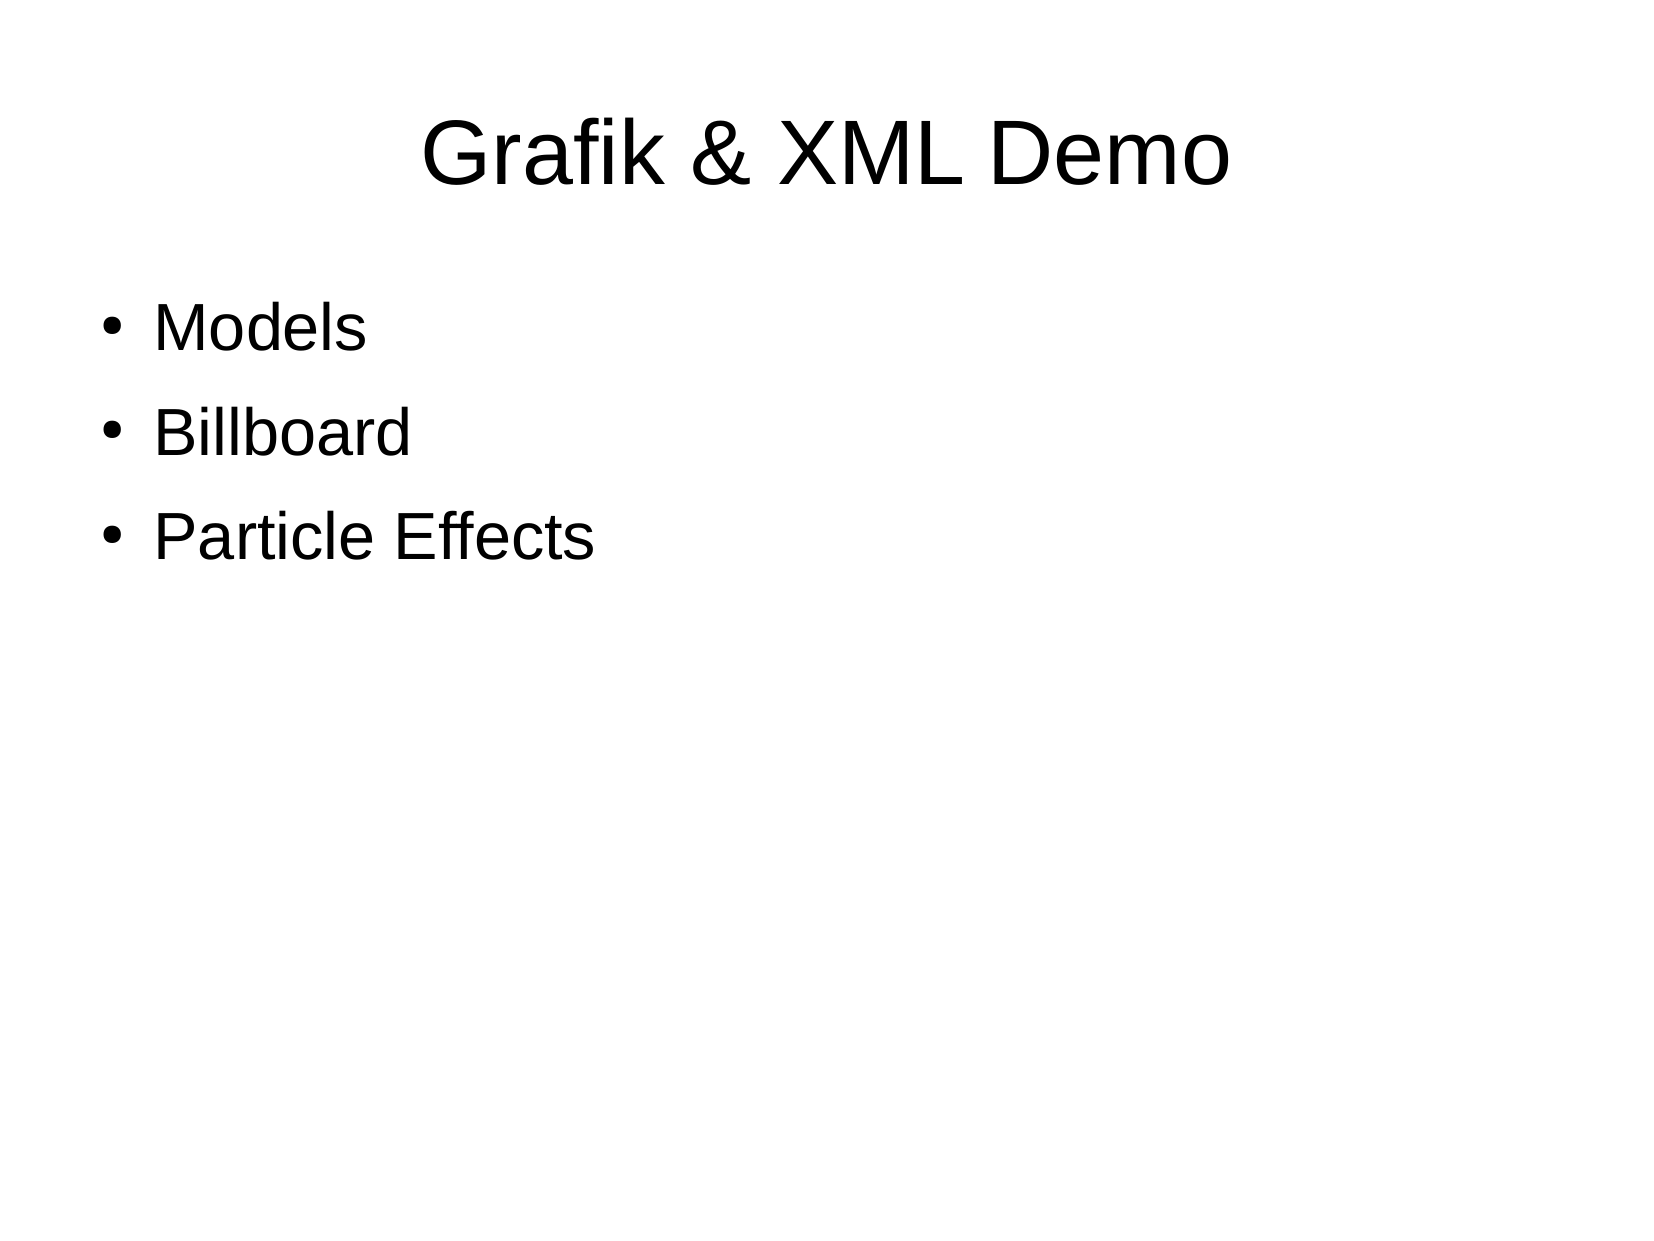

# Grafik & XML Demo
Models
Billboard
Particle Effects